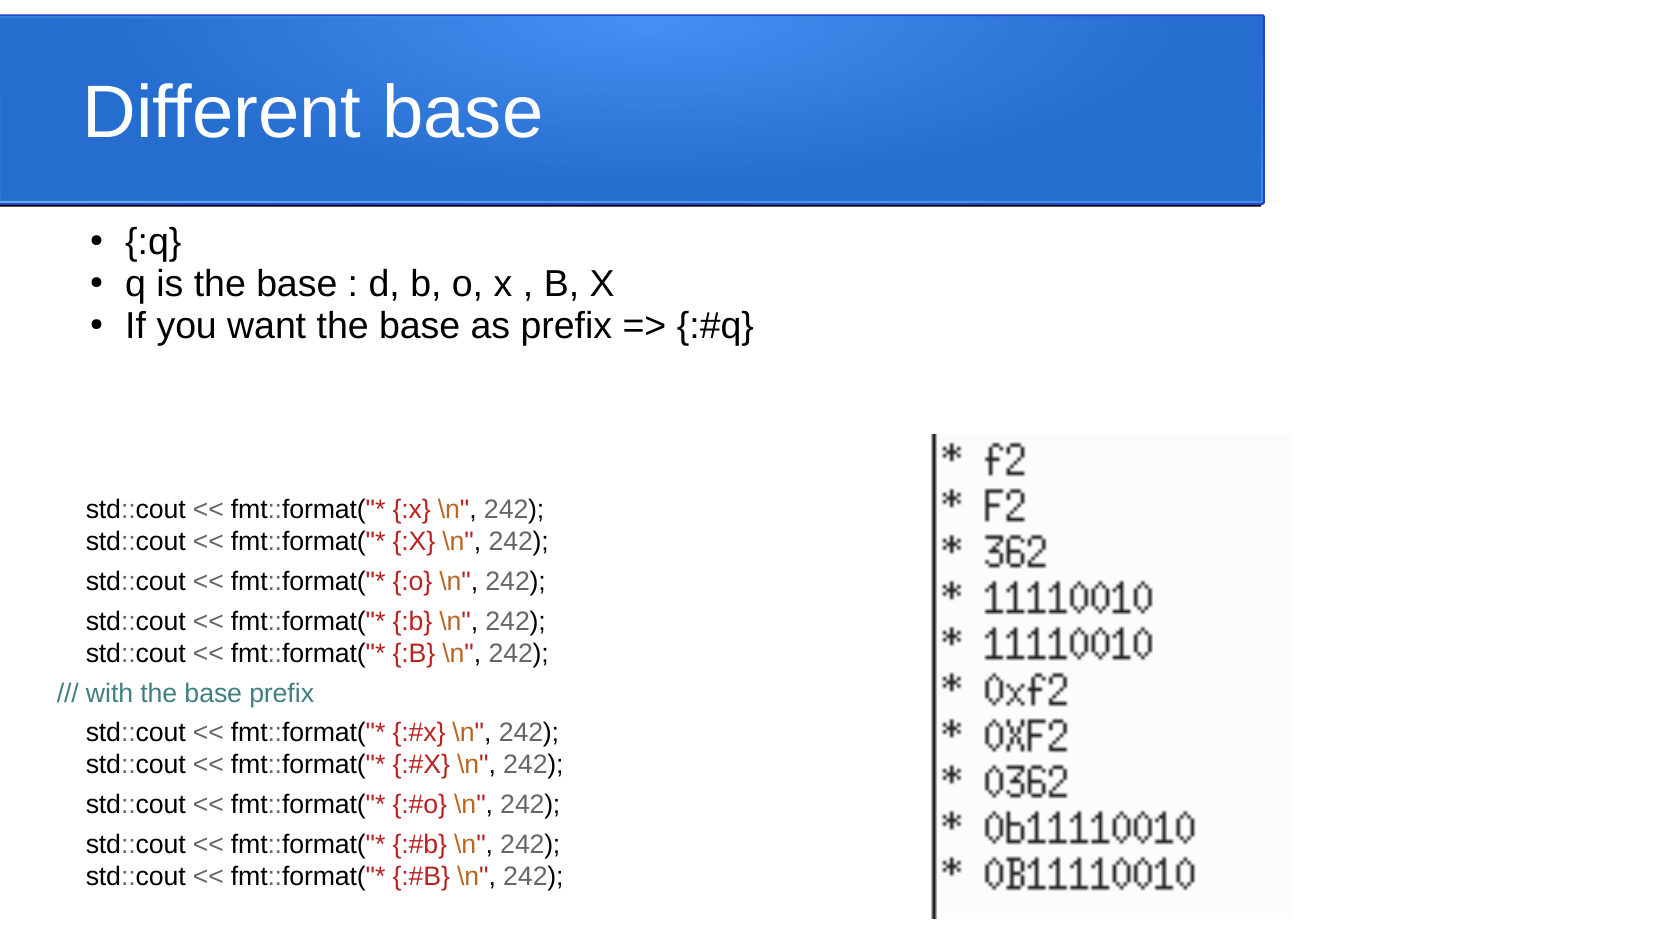

# Different base
{:q}
q is the base : d, b, o, x , B, X
If you want the base as prefix => {:#q}
 std::cout << fmt::format("* {:x} \n", 242);
 std::cout << fmt::format("* {:X} \n", 242);
 std::cout << fmt::format("* {:o} \n", 242);
 std::cout << fmt::format("* {:b} \n", 242);
 std::cout << fmt::format("* {:B} \n", 242);
/// with the base prefix
 std::cout << fmt::format("* {:#x} \n", 242);
 std::cout << fmt::format("* {:#X} \n", 242);
 std::cout << fmt::format("* {:#o} \n", 242);
 std::cout << fmt::format("* {:#b} \n", 242);
 std::cout << fmt::format("* {:#B} \n", 242);